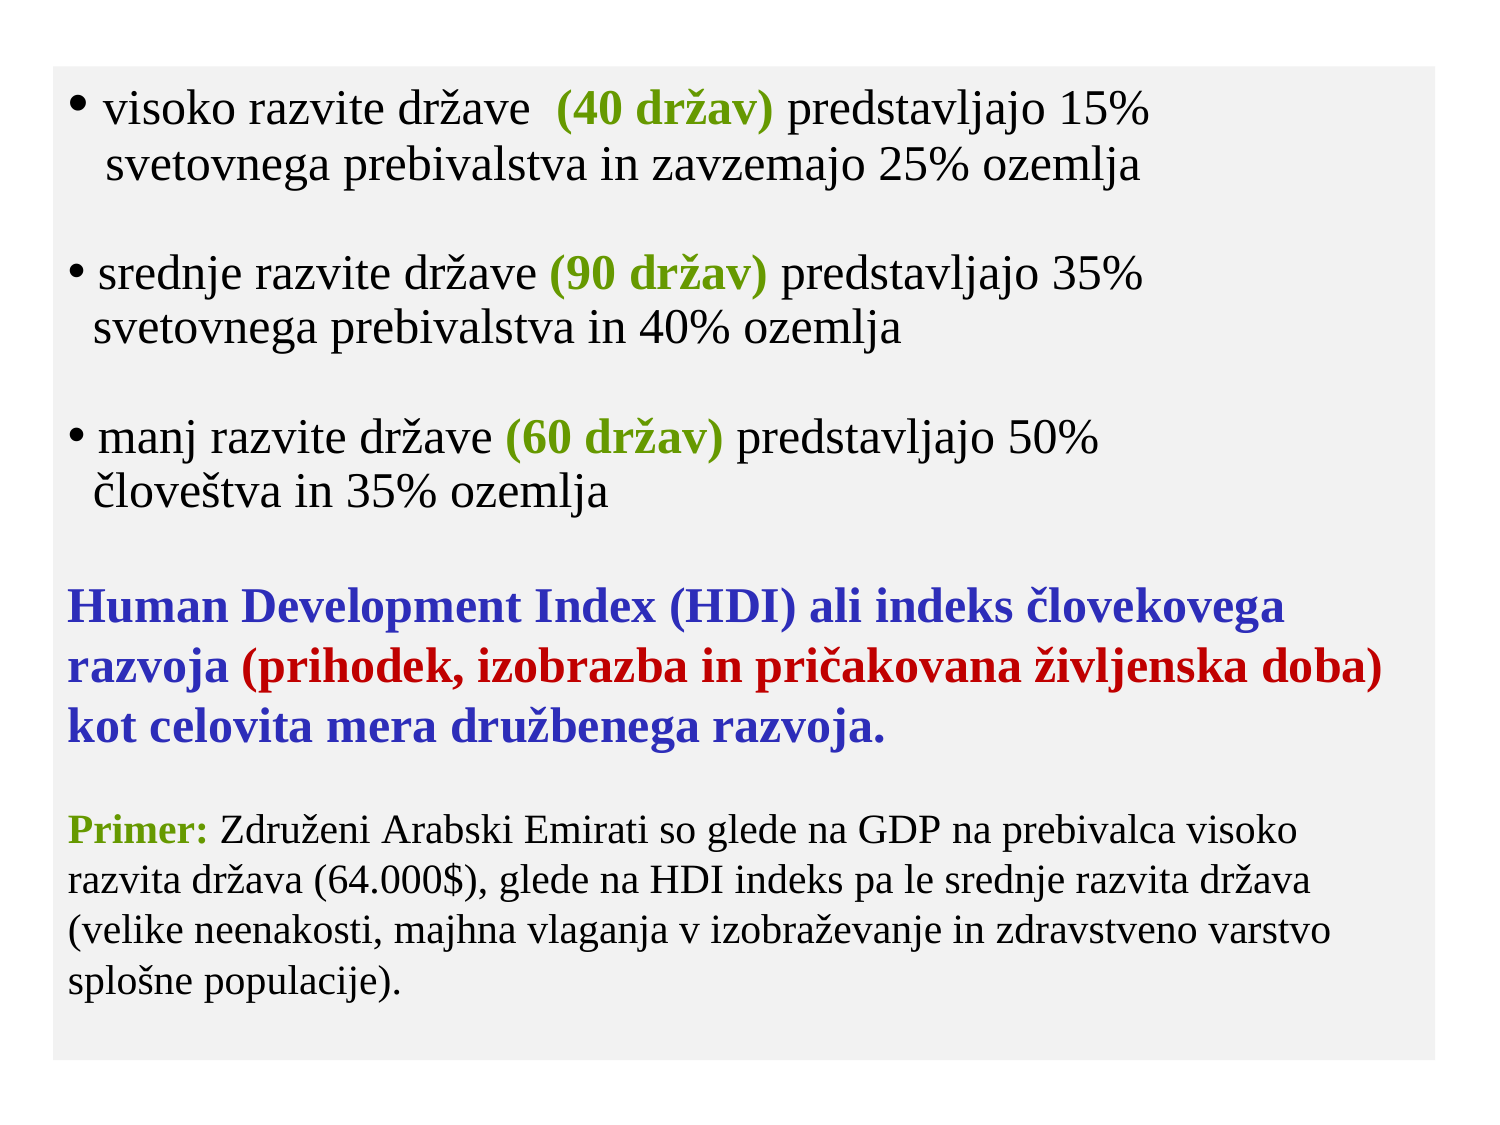

visoko razvite države (40 držav) predstavljajo 15%
 svetovnega prebivalstva in zavzemajo 25% ozemlja
 srednje razvite države (90 držav) predstavljajo 35%
 svetovnega prebivalstva in 40% ozemlja
 manj razvite države (60 držav) predstavljajo 50%
 človeštva in 35% ozemlja
Human Development Index (HDI) ali indeks človekovega razvoja (prihodek, izobrazba in pričakovana življenska doba) kot celovita mera družbenega razvoja.
Primer: Združeni Arabski Emirati so glede na GDP na prebivalca visoko razvita država (64.000$), glede na HDI indeks pa le srednje razvita država (velike neenakosti, majhna vlaganja v izobraževanje in zdravstveno varstvo splošne populacije).